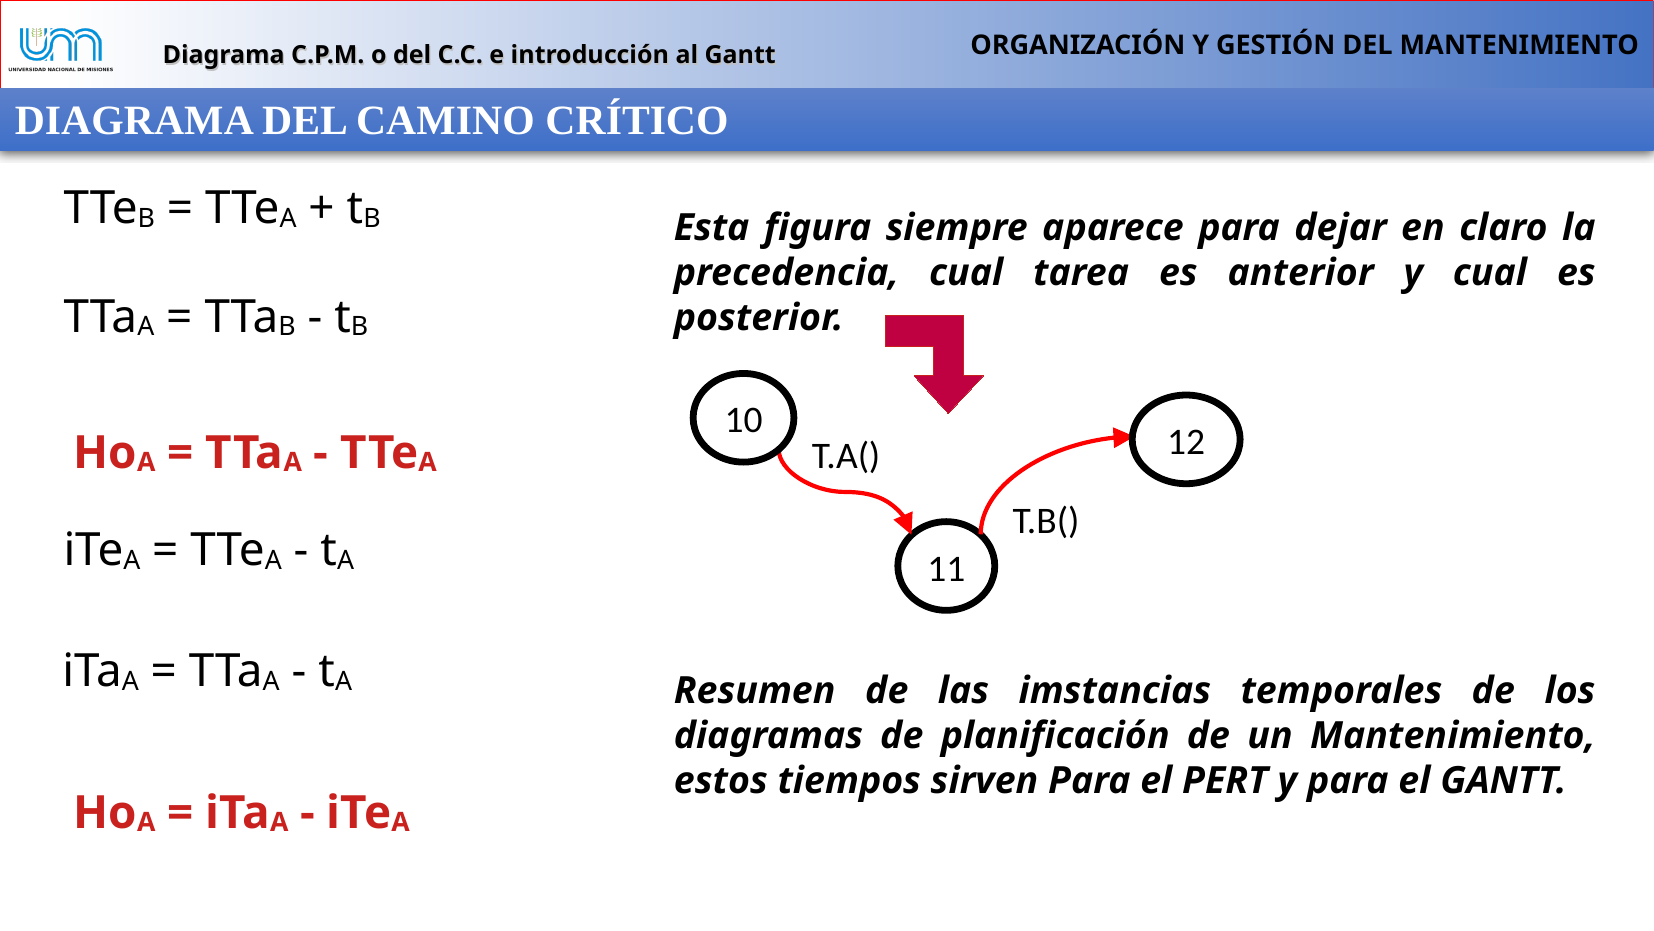

ORGANIZACIÓN Y GESTIÓN DEL MANTENIMIENTO
Diagrama C.P.M. o del C.C. e introducción al Gantt
DIAGRAMA DEL CAMINO CRÍTICO
TTeB = TTeA + tB
Esta figura siempre aparece para dejar en claro la precedencia, cual tarea es anterior y cual es posterior.
TTaA = TTaB - tB
10
12
T.A()
T.B()
11
HoA = TTaA - TTeA
iTeA = TTeA - tA
iTaA = TTaA - tA
Resumen de las imstancias temporales de los diagramas de planificación de un Mantenimiento, estos tiempos sirven Para el PERT y para el GANTT.
HoA = iTaA - iTeA